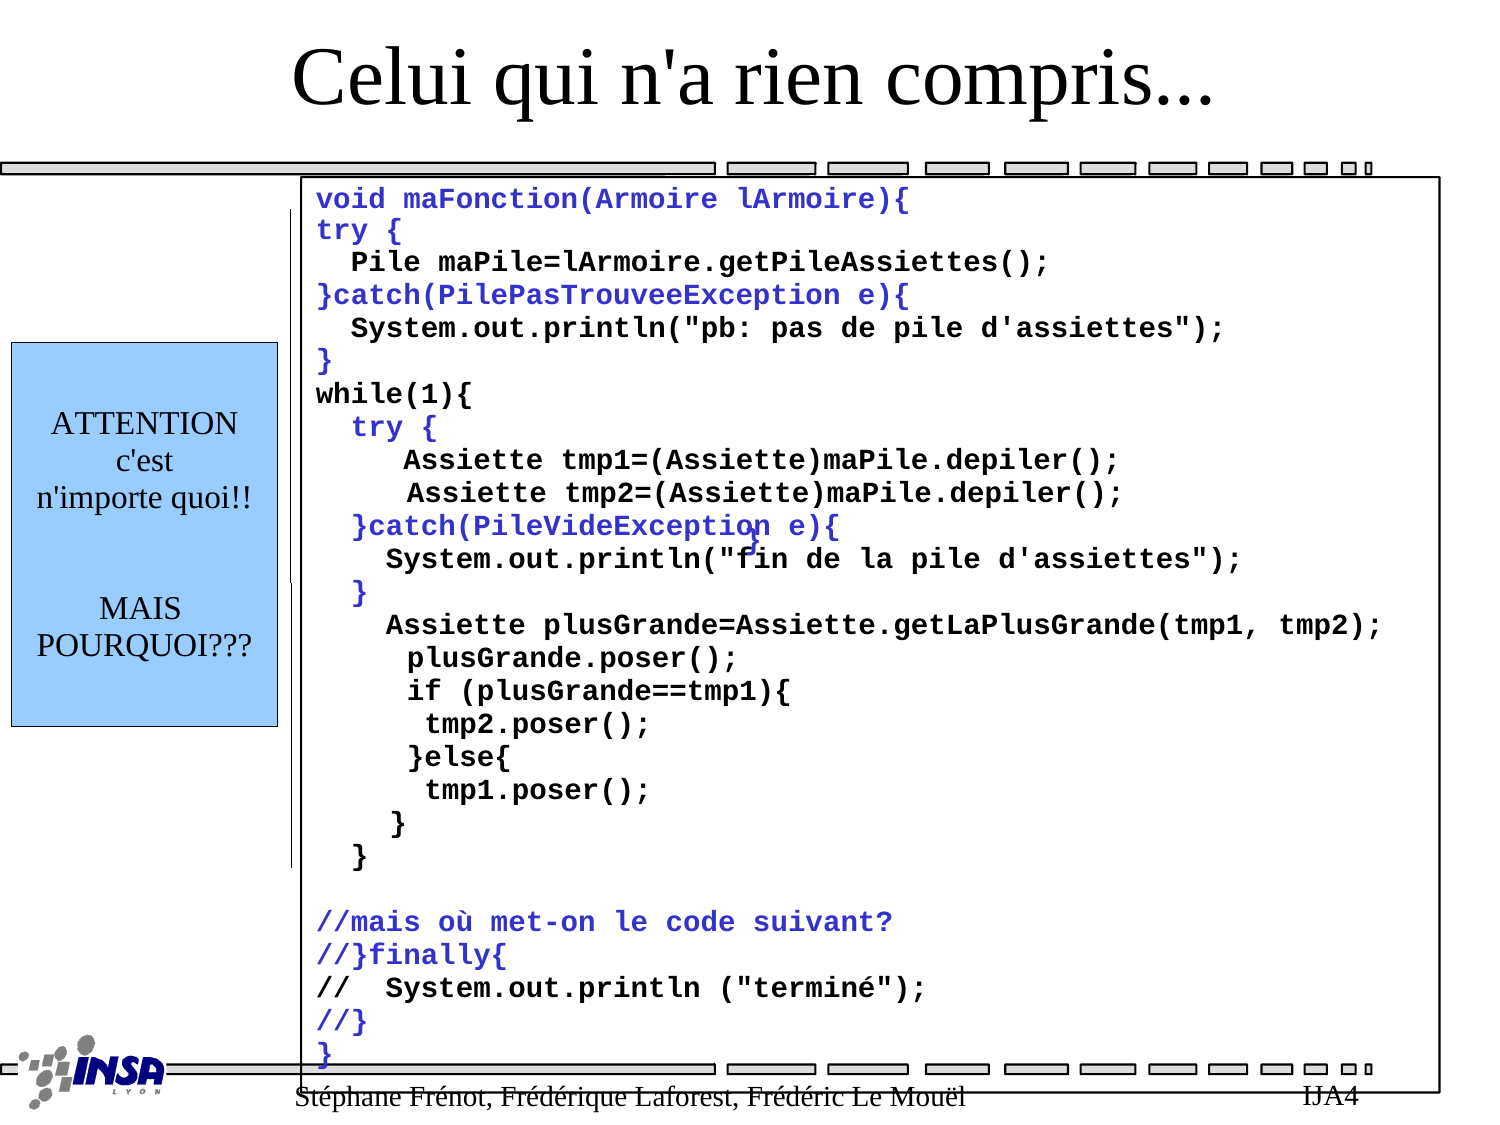

# Celui qui n'a rien compris...
void maFonction(Armoire lArmoire){
try {
 Pile maPile=lArmoire.getPileAssiettes();
}catch(PilePasTrouveeException e){
 System.out.println("pb: pas de pile d'assiettes");
}
while(1){
 try {
 Assiette tmp1=(Assiette)maPile.depiler();
	 Assiette tmp2=(Assiette)maPile.depiler();
 }catch(PileVideException e){
 System.out.println("fin de la pile d'assiettes");
 }
 Assiette plusGrande=Assiette.getLaPlusGrande(tmp1, tmp2);
	 plusGrande.poser();
	 if (plusGrande==tmp1){
	 tmp2.poser();
	 }else{
	 tmp1.poser();
	}
 }
//mais où met-on le code suivant?
//}finally{
// System.out.println ("terminé");
//}
}
ATTENTION
c'est
n'importe quoi!!
MAIS
POURQUOI???
}